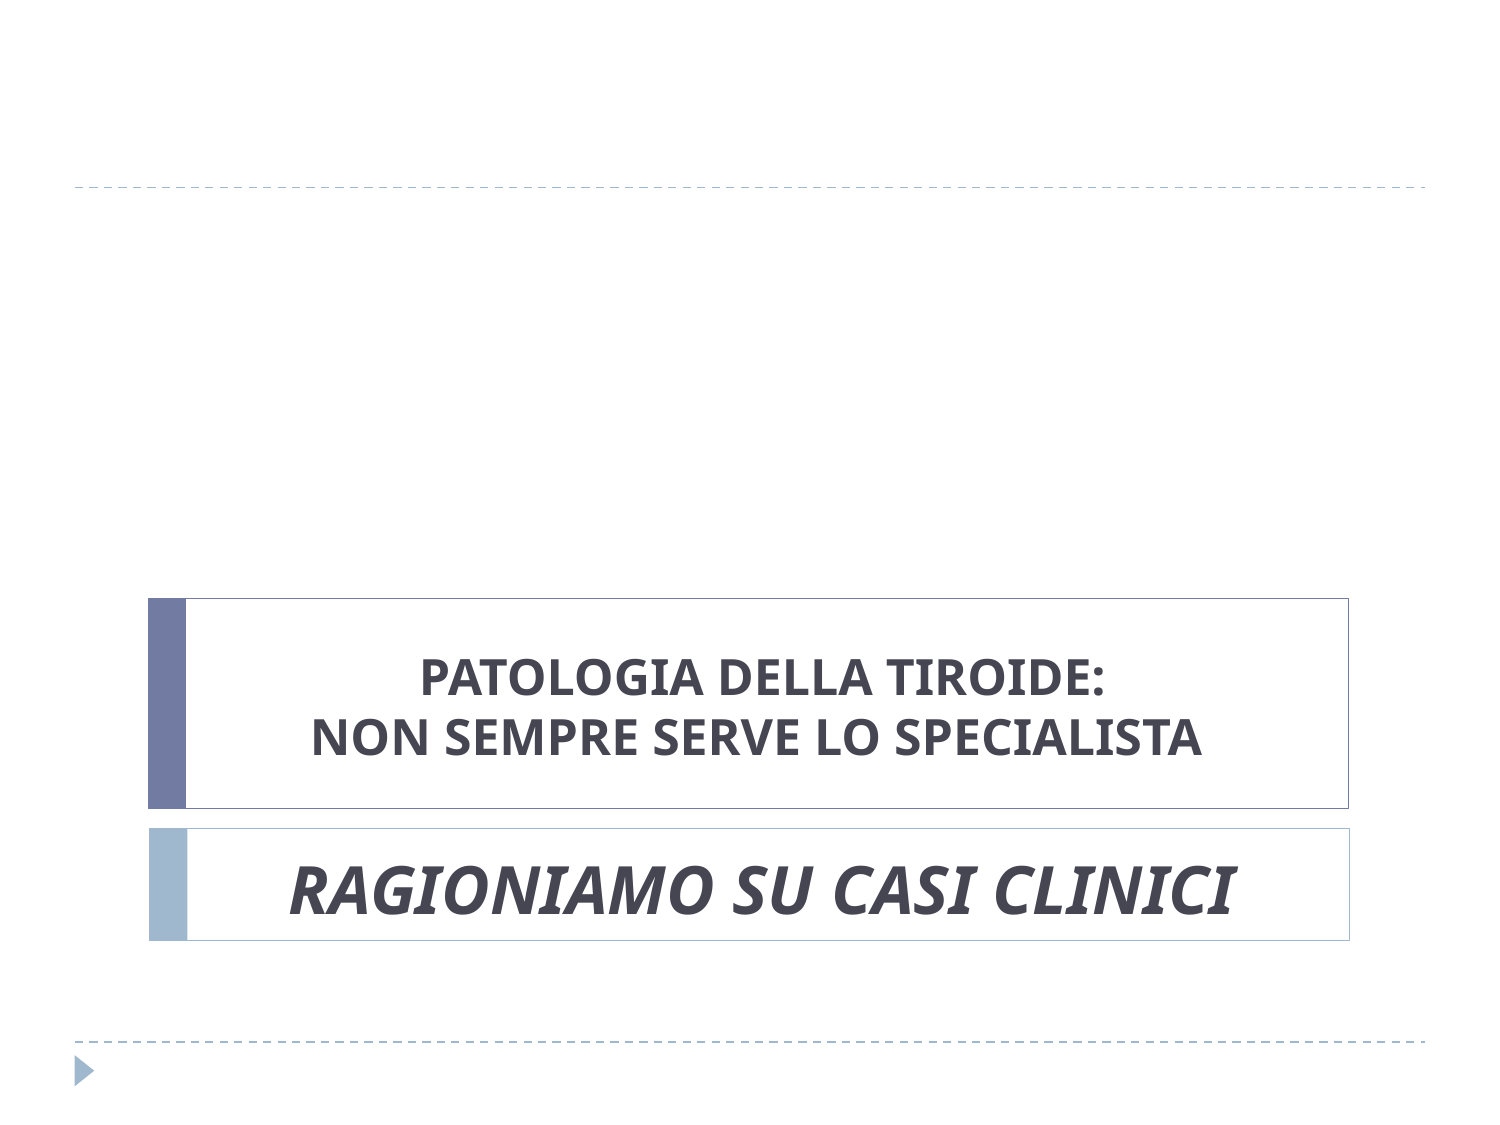

# PATOLOGIA DELLA TIROIDE: NON SEMPRE SERVE LO SPECIALISTA
RAGIONIAMO SU CASI CLINICI